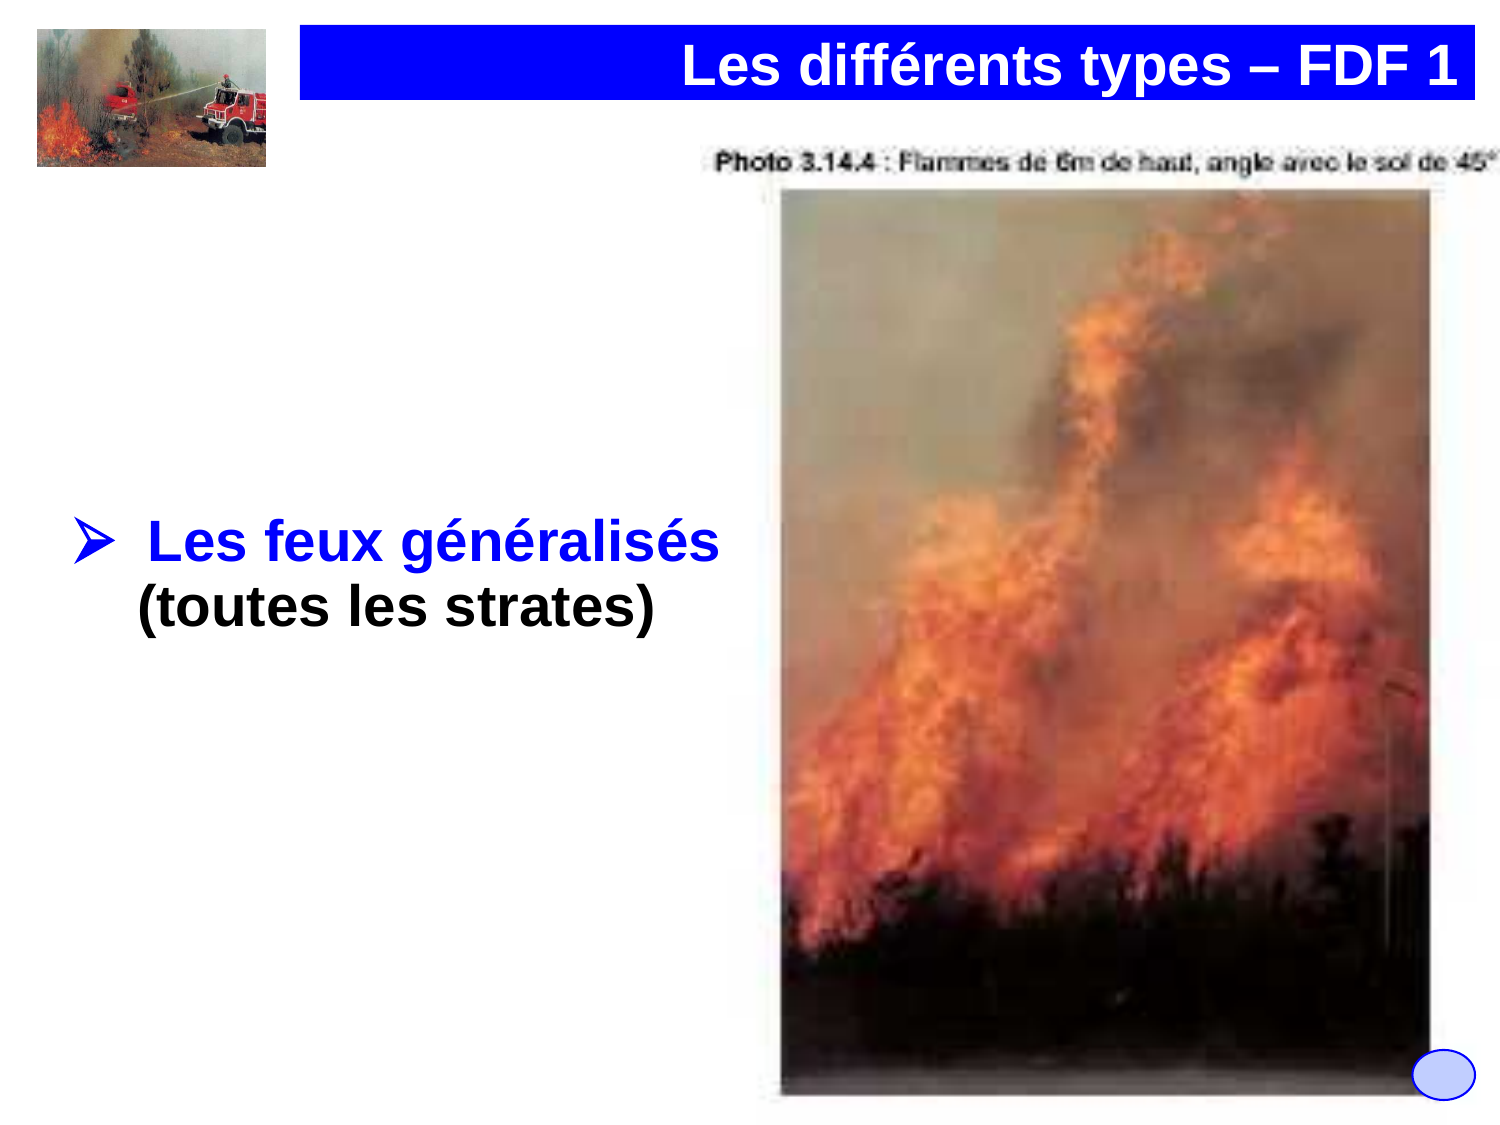

Les différents types – FDF 1
  Les feux généralisés
(toutes les strates)